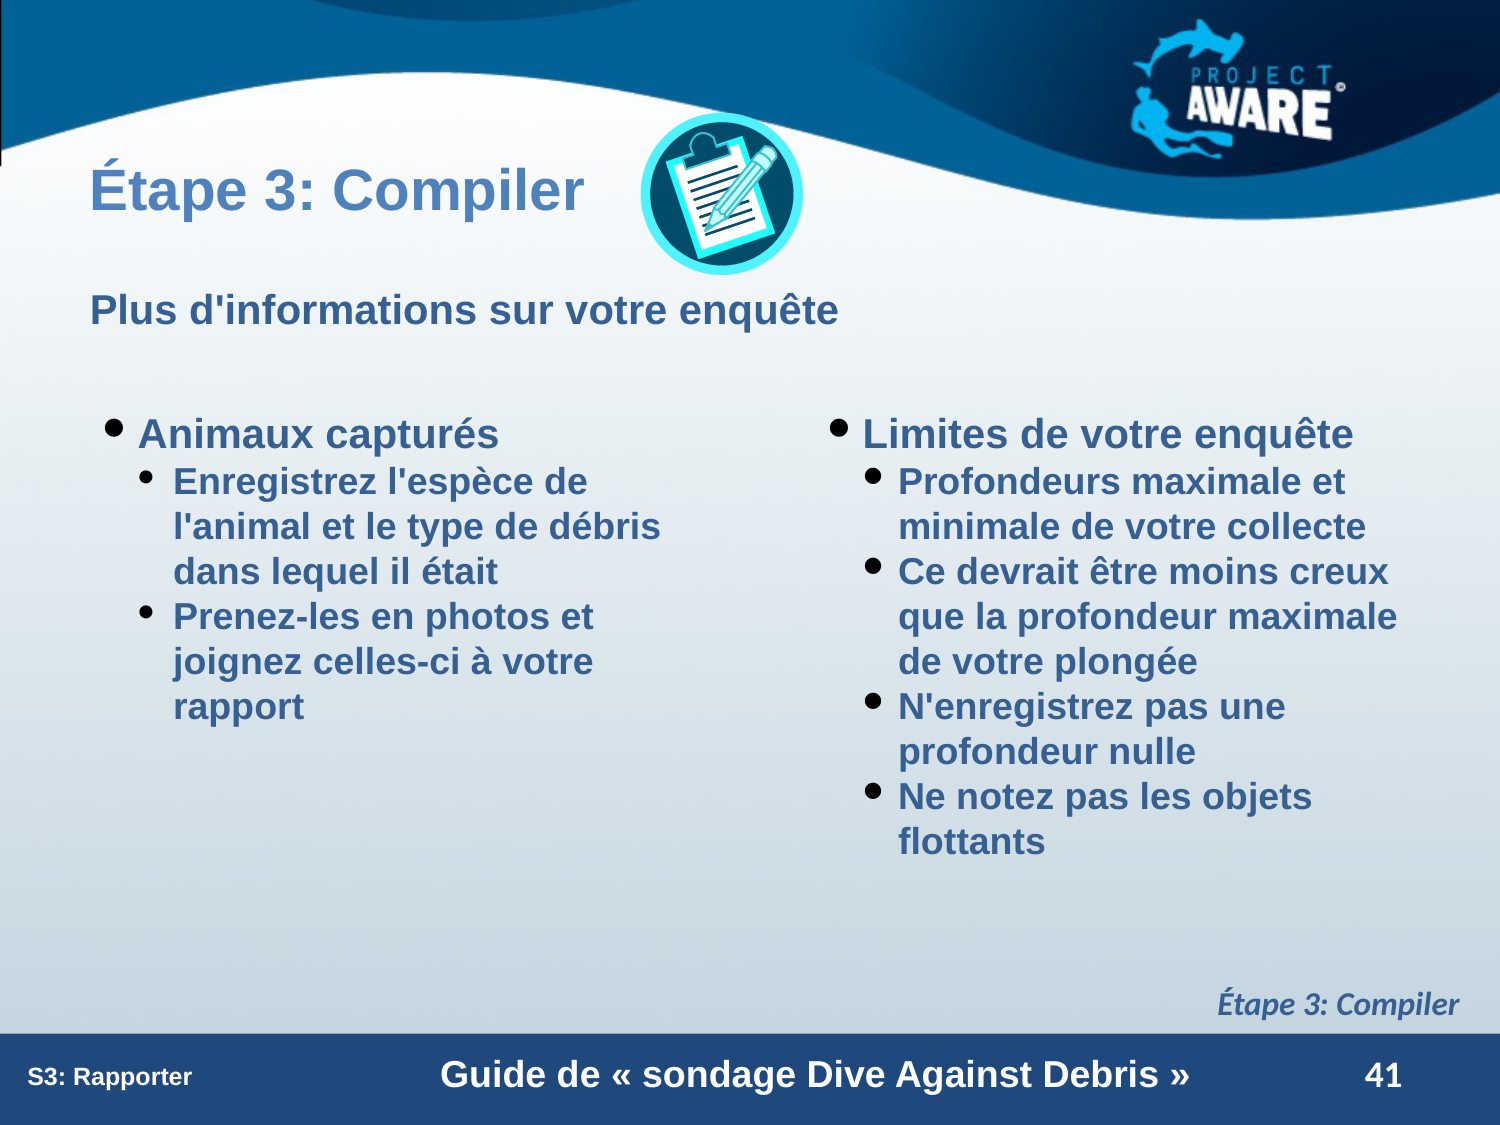

Étape 3: Compiler
Plus d'informations sur votre enquête
Animaux capturés
Enregistrez l'espèce de l'animal et le type de débris dans lequel il était
Prenez-les en photos et joignez celles-ci à votre rapport
Limites de votre enquête
Profondeurs maximale et minimale de votre collecte
Ce devrait être moins creux que la profondeur maximale de votre plongée
N'enregistrez pas une profondeur nulle
Ne notez pas les objets flottants
Étape 3: Compiler
Guide de « sondage Dive Against Debris »
S3: Rapporter